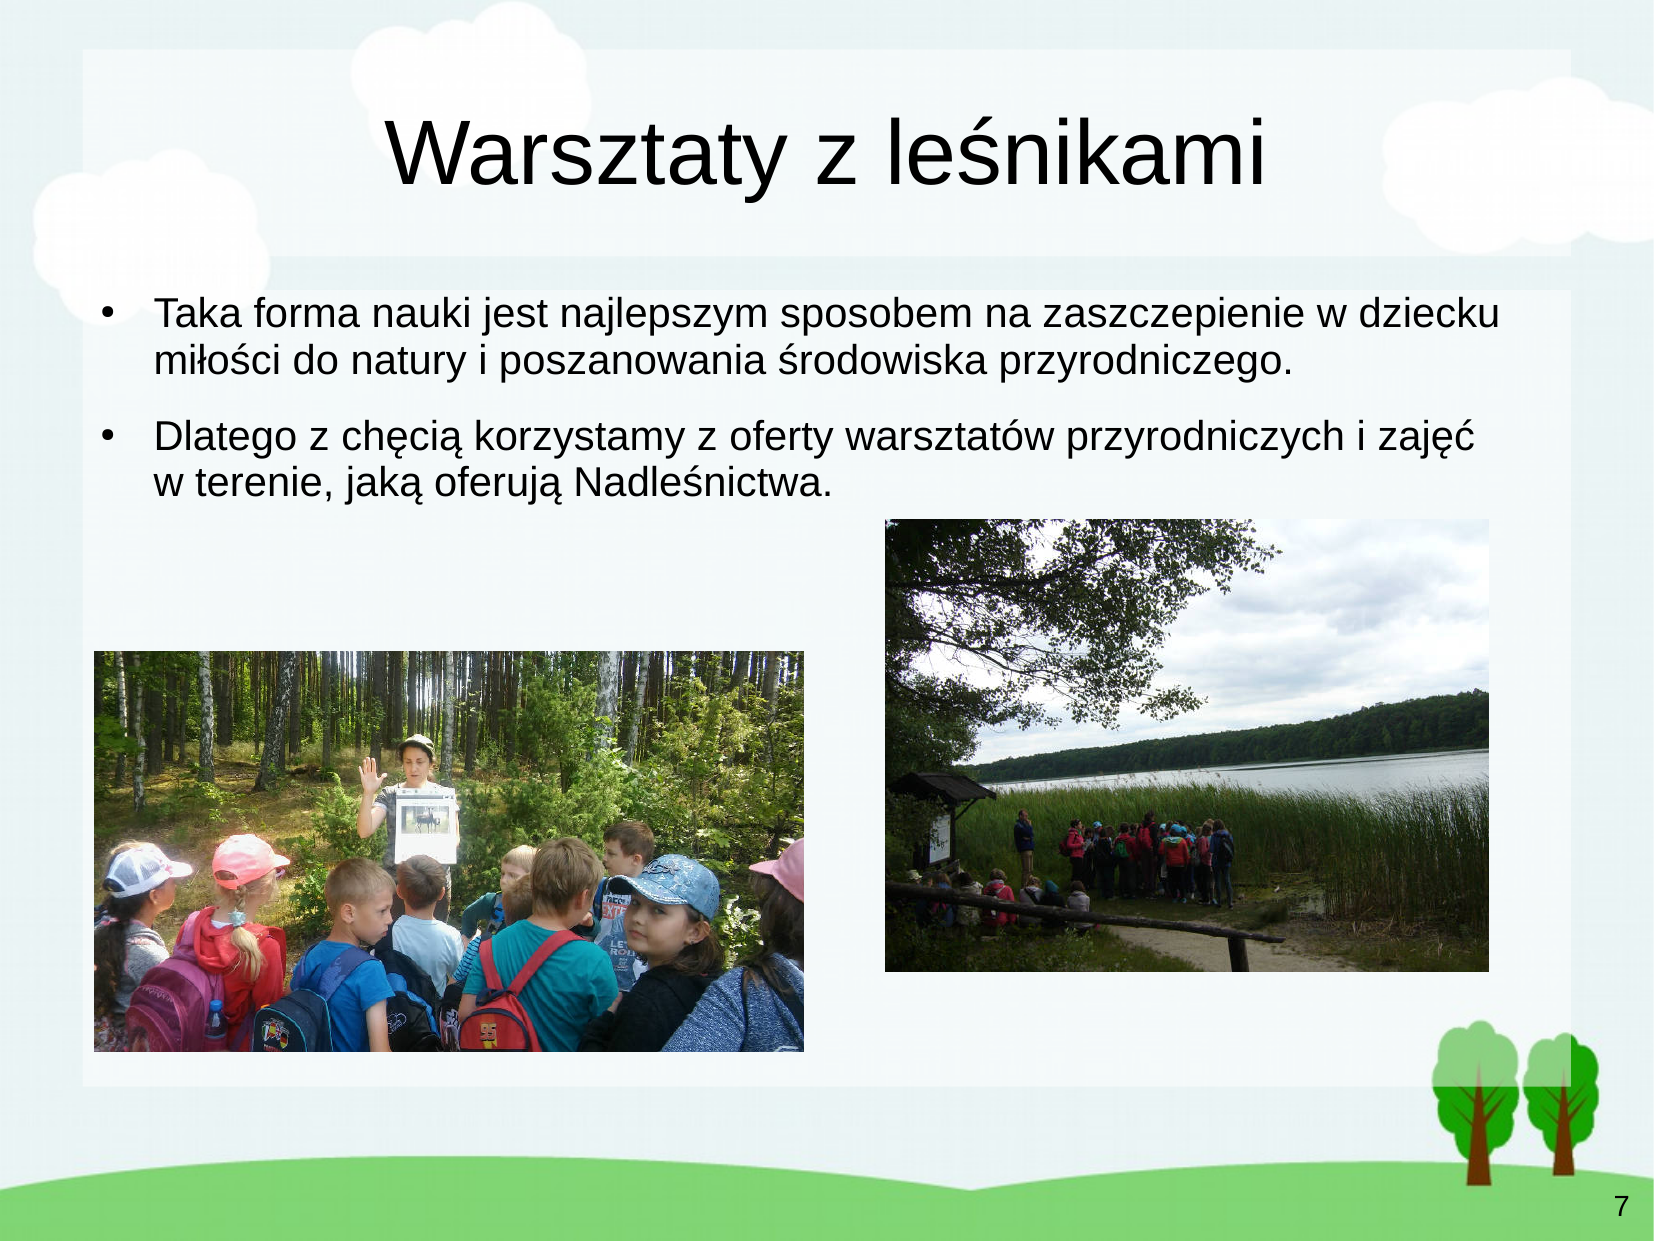

# Warsztaty z leśnikami
Taka forma nauki jest najlepszym sposobem na zaszczepienie w dziecku miłości do natury i poszanowania środowiska przyrodniczego.
Dlatego z chęcią korzystamy z oferty warsztatów przyrodniczych i zajęć
w terenie, jaką oferują Nadleśnictwa.
7